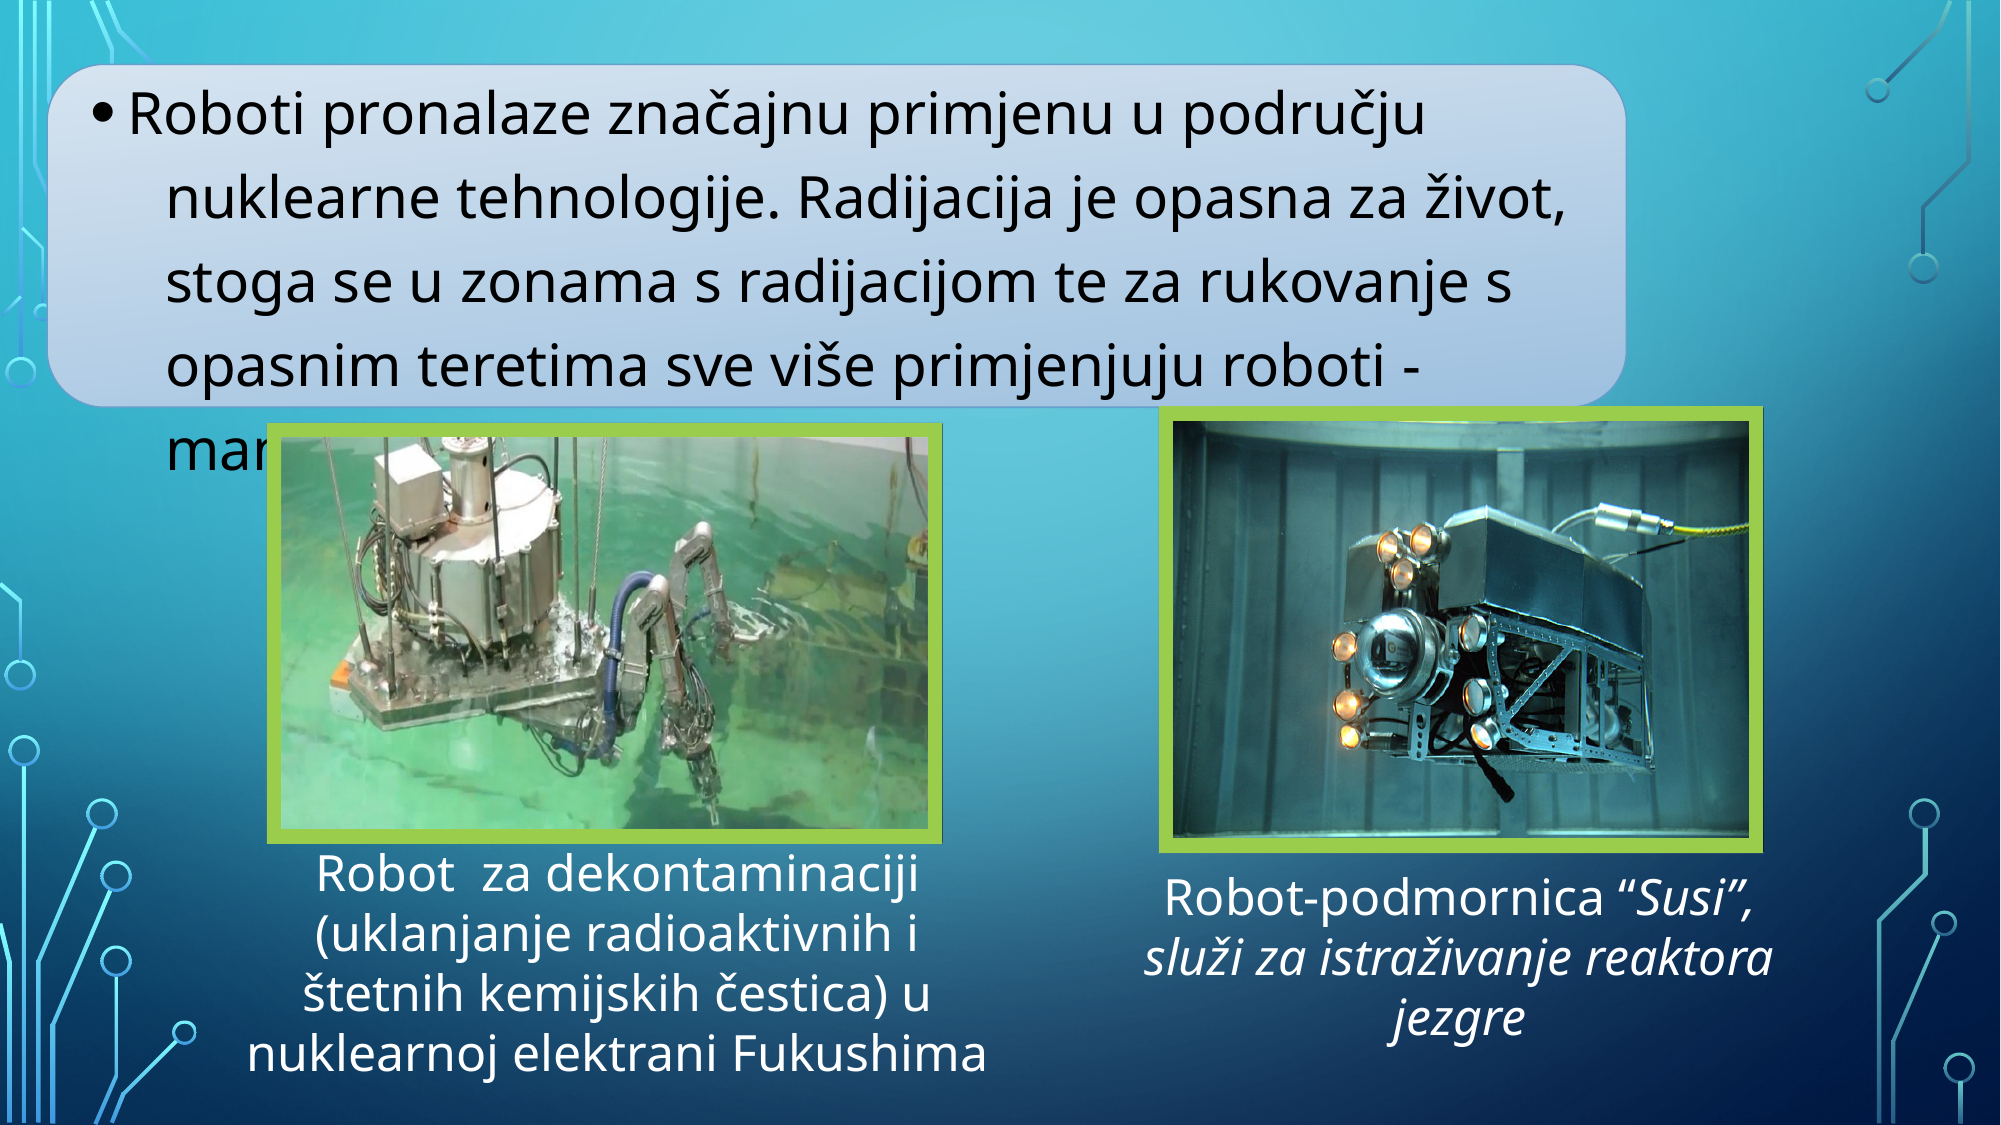

Roboti pronalaze značajnu primjenu u području nuklearne tehnologije. Radijacija je opasna za život, stoga se u zonama s radijacijom te za rukovanje s opasnim teretima sve više primjenjuju roboti - manipulatori.
Robot za dekontaminaciji (uklanjanje radioaktivnih i štetnih kemijskih čestica) u nuklearnoj elektrani Fukushima
Robot-podmornica “Susi”, služi za istraživanje reaktora jezgre